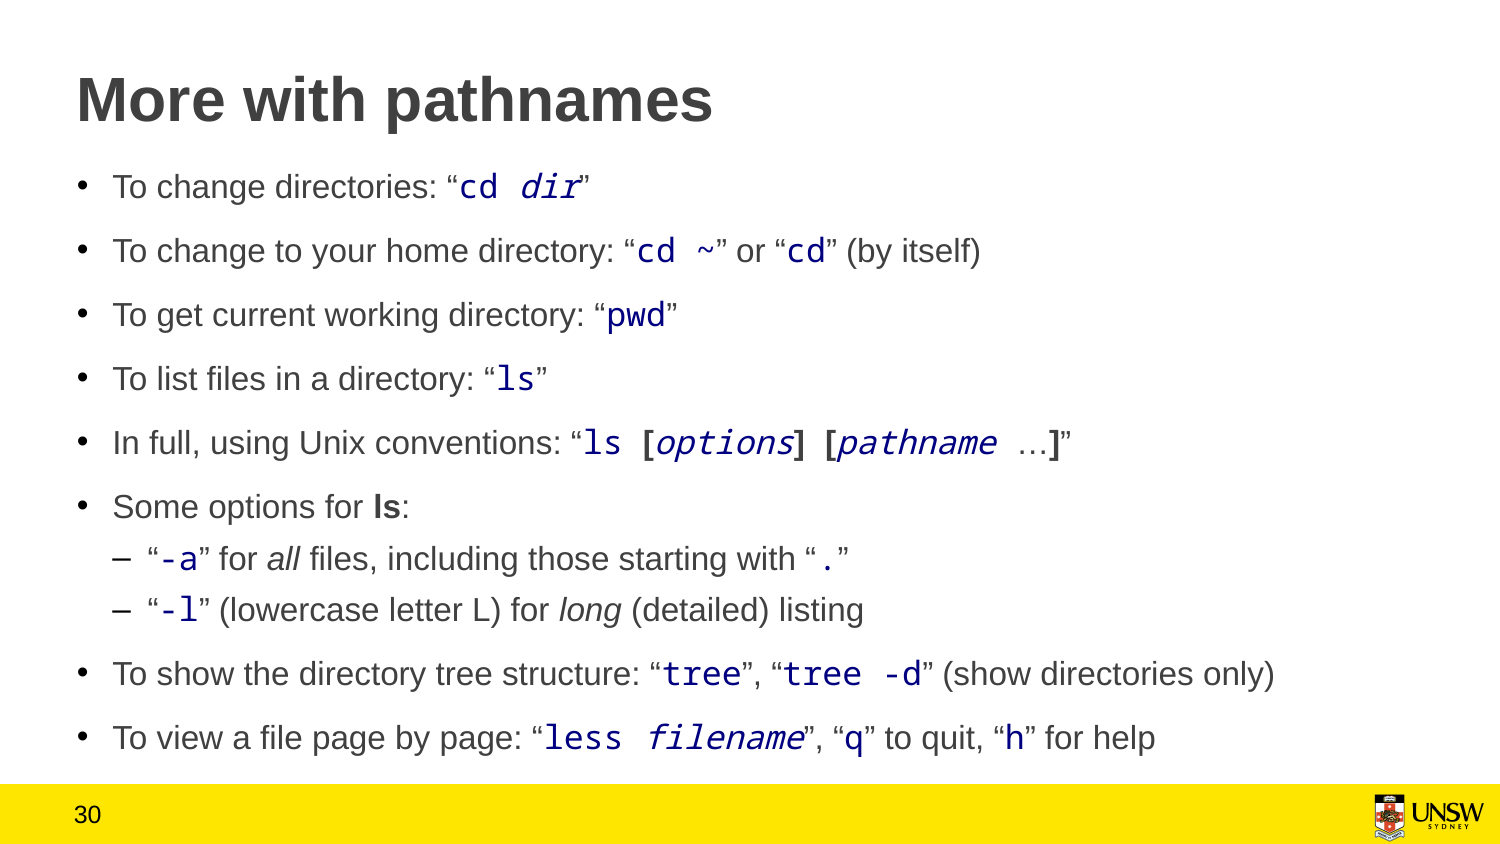

# More with pathnames
To change directories: “cd dir”
To change to your home directory: “cd ~” or “cd” (by itself)
To get current working directory: “pwd”
To list files in a directory: “ls”
In full, using Unix conventions: “ls [options] [pathname …]”
Some options for ls:
“-a” for all files, including those starting with “.”
“-l” (lowercase letter L) for long (detailed) listing
To show the directory tree structure: “tree”, “tree -d” (show directories only)
To view a file page by page: “less filename”, “q” to quit, “h” for help